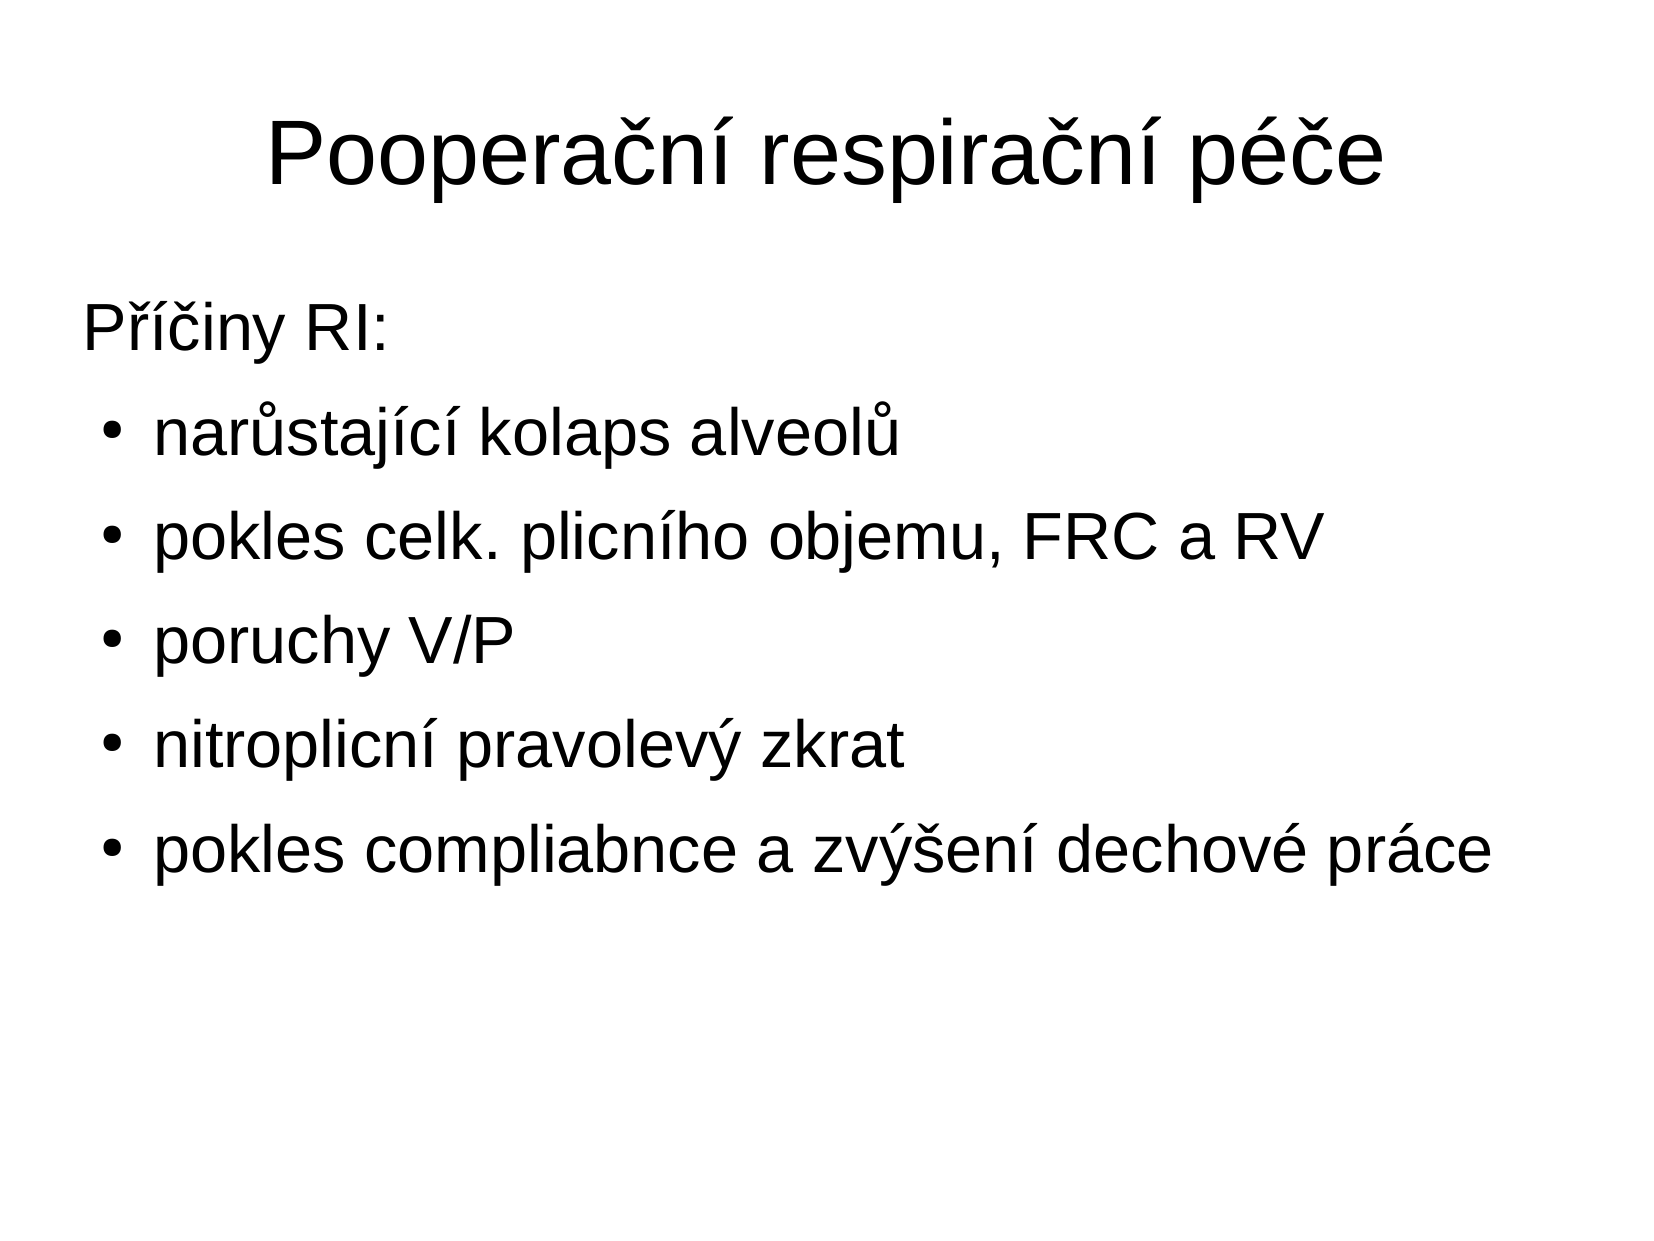

# Pooperační respirační péče
Příčiny RI:
narůstající kolaps alveolů
pokles celk. plicního objemu, FRC a RV
poruchy V/P
nitroplicní pravolevý zkrat
pokles compliabnce a zvýšení dechové práce